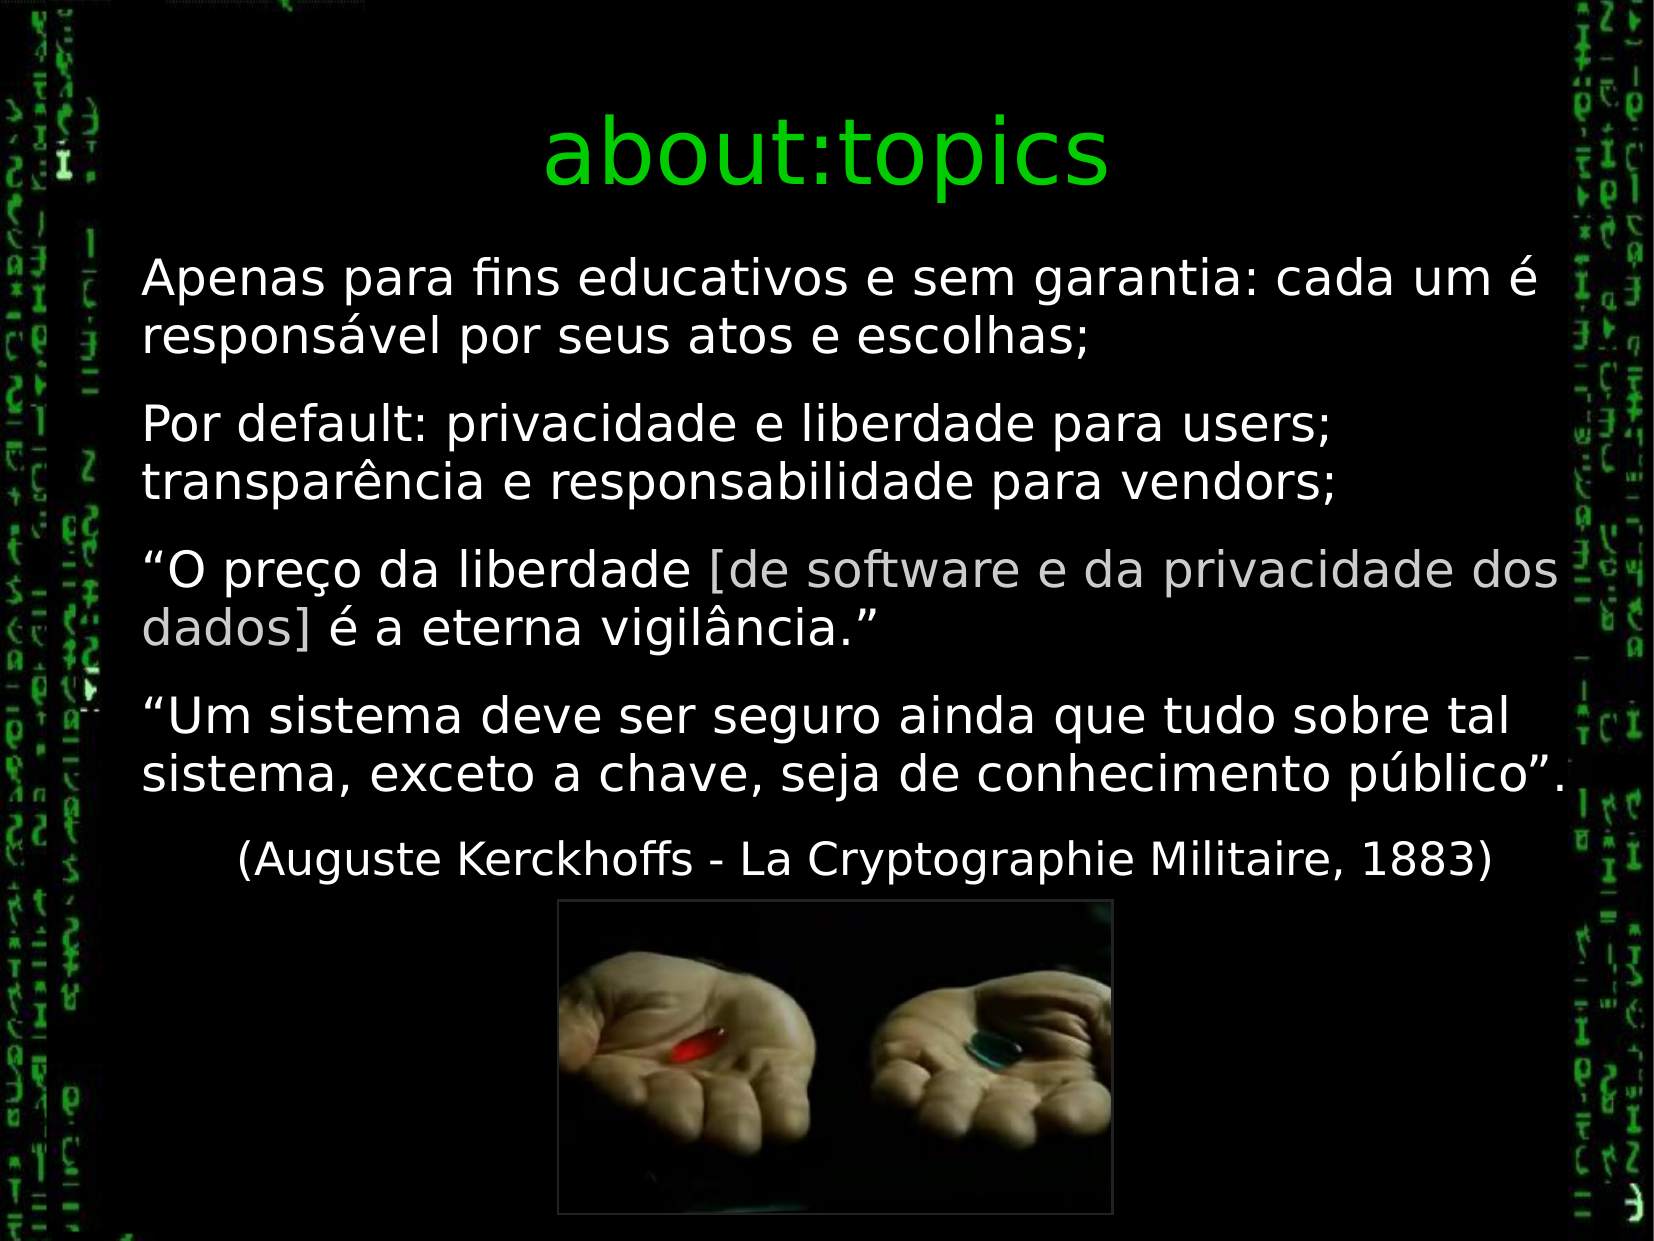

# about:topics
Apenas para fins educativos e sem garantia: cada um é responsável por seus atos e escolhas;
Por default: privacidade e liberdade para users; transparência e responsabilidade para vendors;
“O preço da liberdade [de software e da privacidade dos dados] é a eterna vigilância.”
“Um sistema deve ser seguro ainda que tudo sobre tal sistema, exceto a chave, seja de conhecimento público”.
(Auguste Kerckhoffs - La Cryptographie Militaire, 1883)